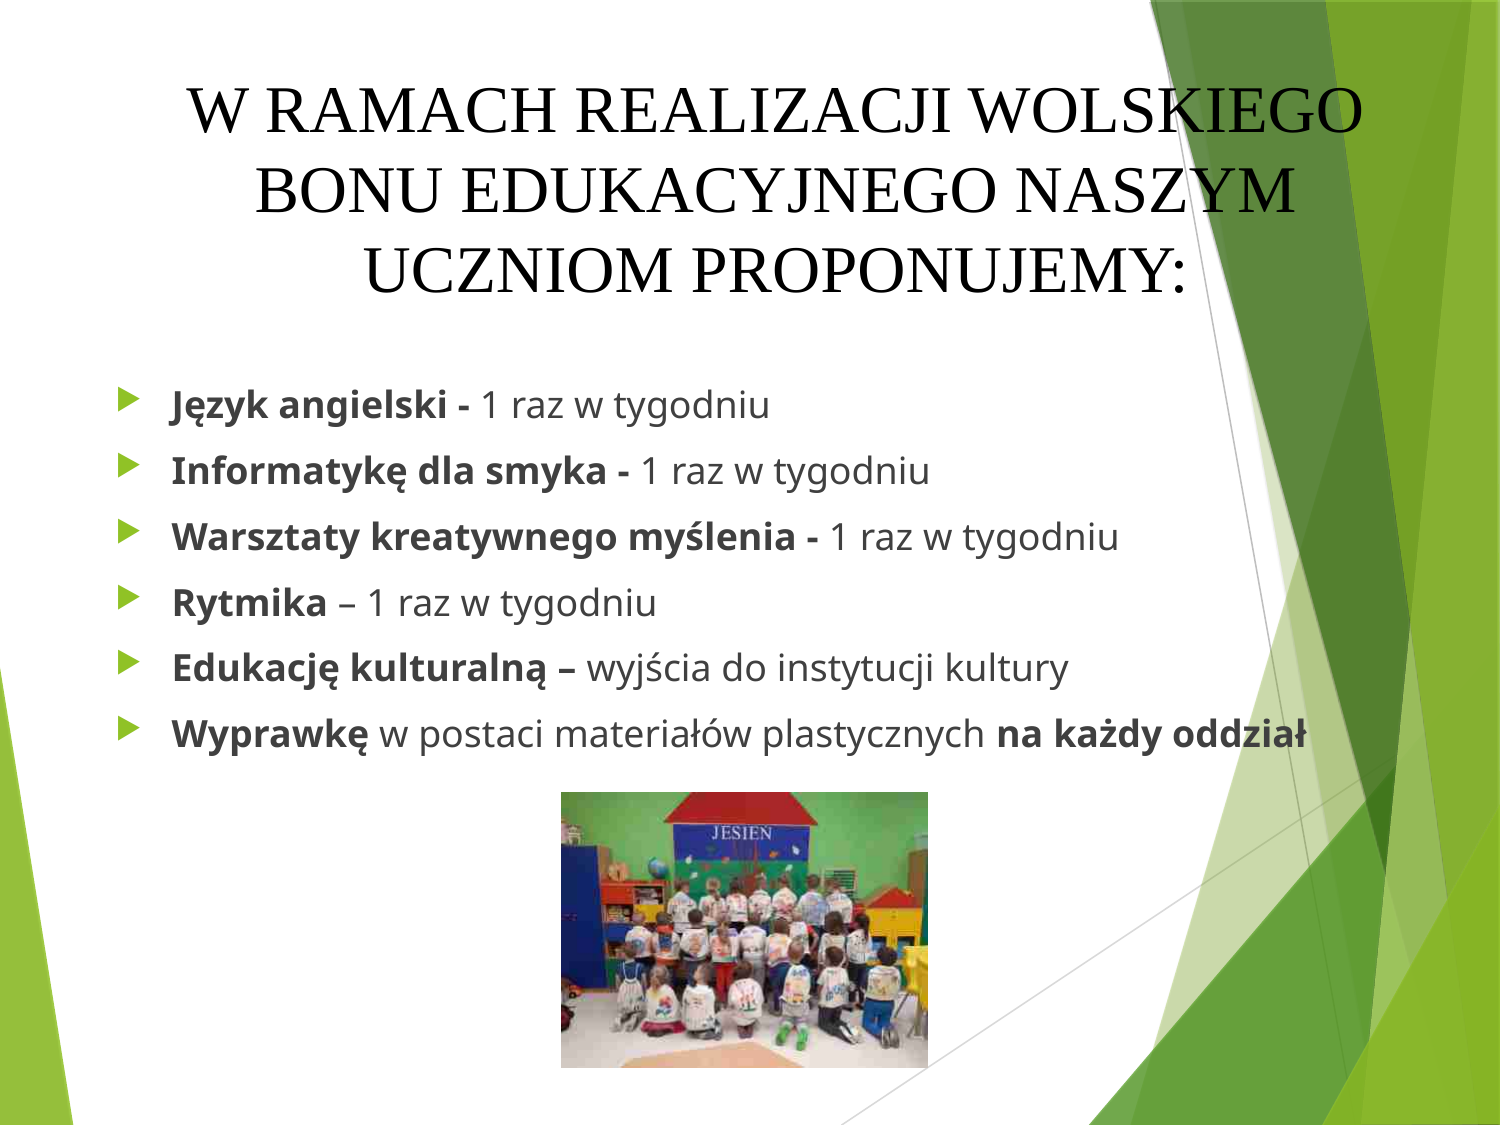

# W RAMACH REALIZACJI WOLSKIEGO BONU EDUKACYJNEGO NASZYM UCZNIOM PROPONUJEMY:
Język angielski - 1 raz w tygodniu
Informatykę dla smyka - 1 raz w tygodniu
Warsztaty kreatywnego myślenia - 1 raz w tygodniu
Rytmika – 1 raz w tygodniu
Edukację kulturalną – wyjścia do instytucji kultury
Wyprawkę w postaci materiałów plastycznych na każdy oddział